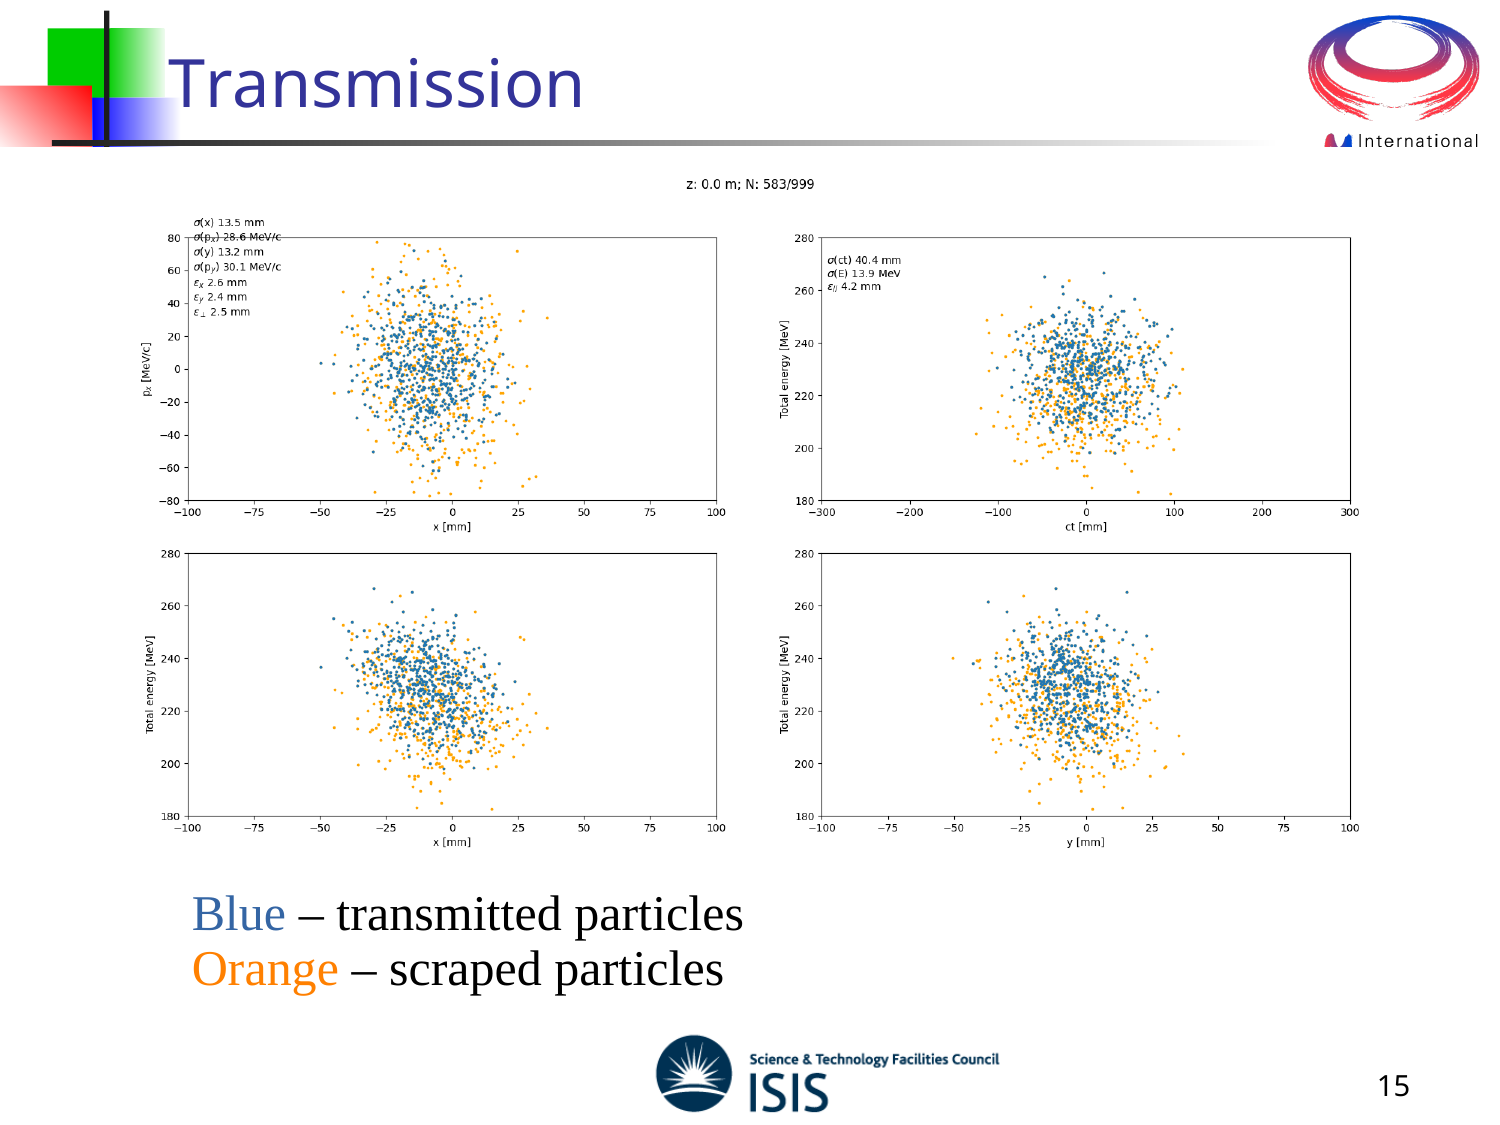

# Transmission
Blue – transmitted particles
Orange – scraped particles
15